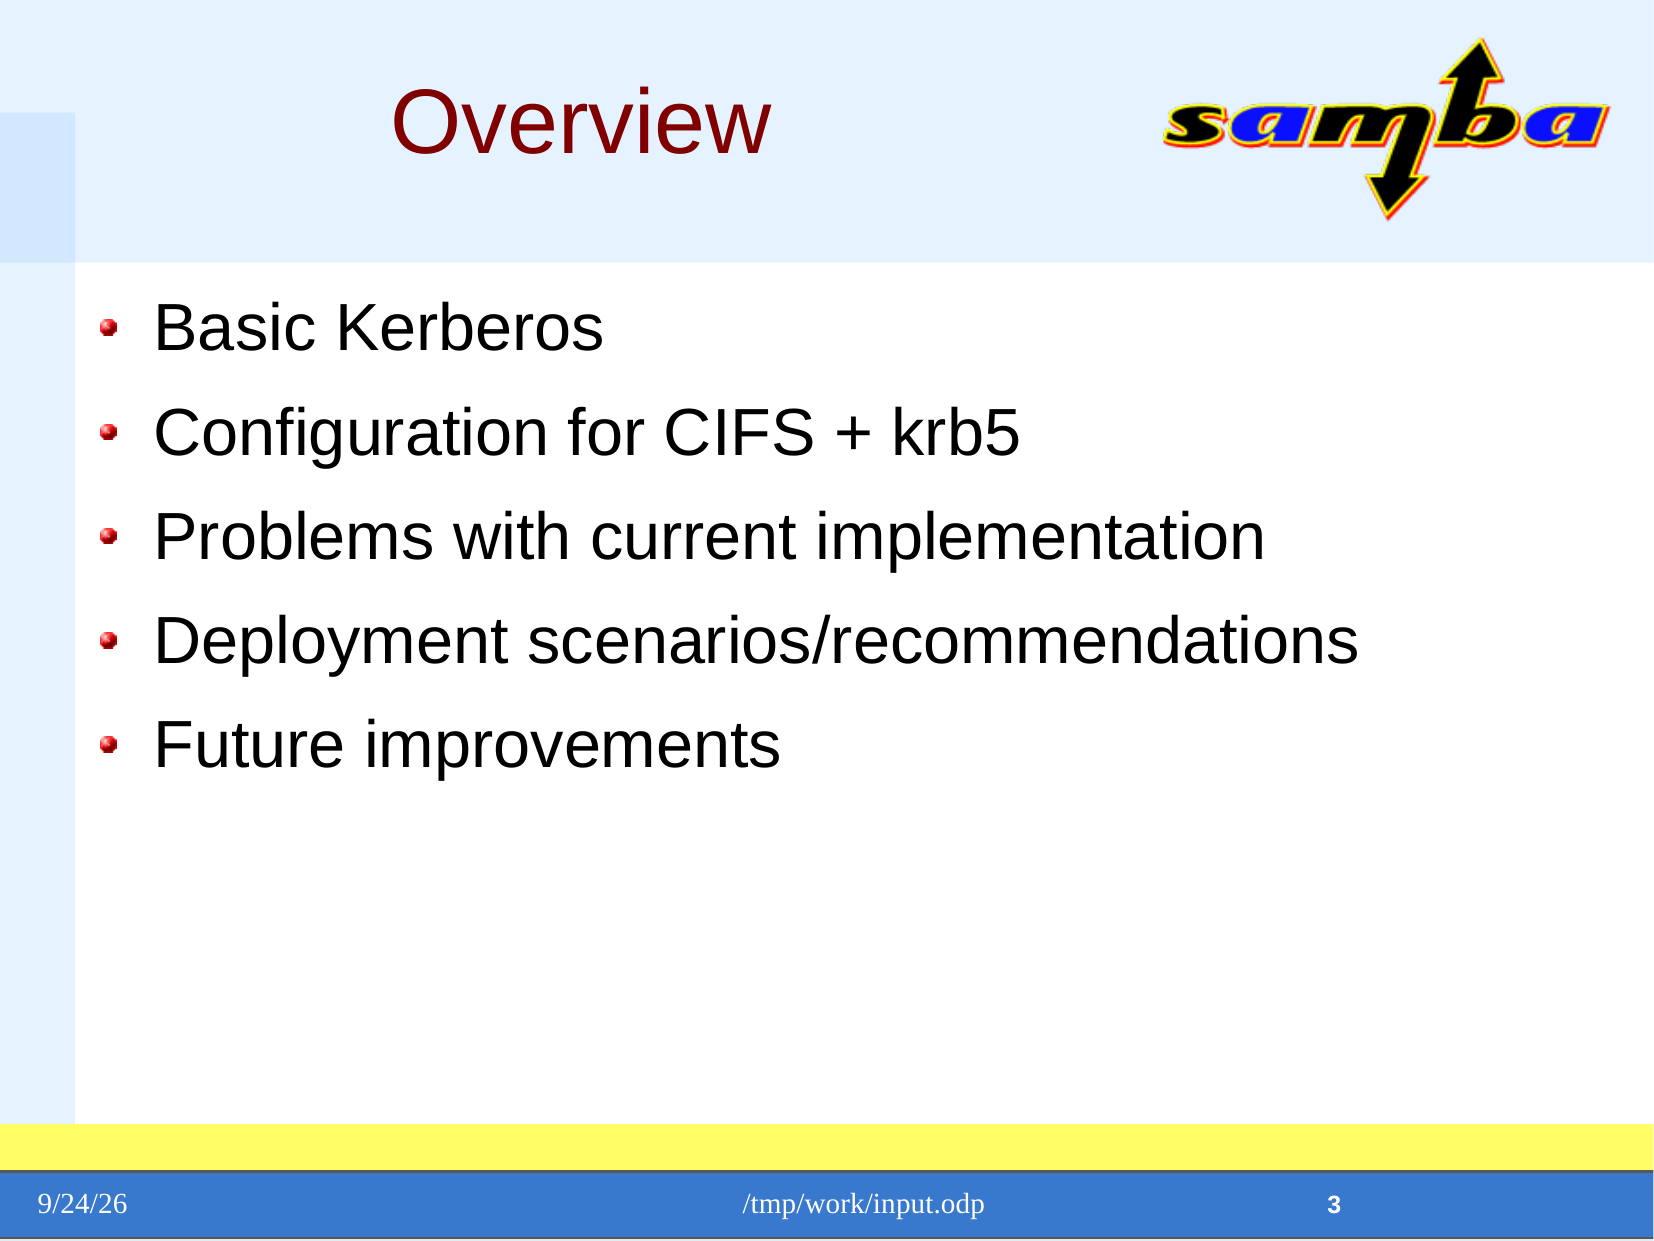

# Overview
Basic Kerberos
Configuration for CIFS + krb5
Problems with current implementation
Deployment scenarios/recommendations
Future improvements